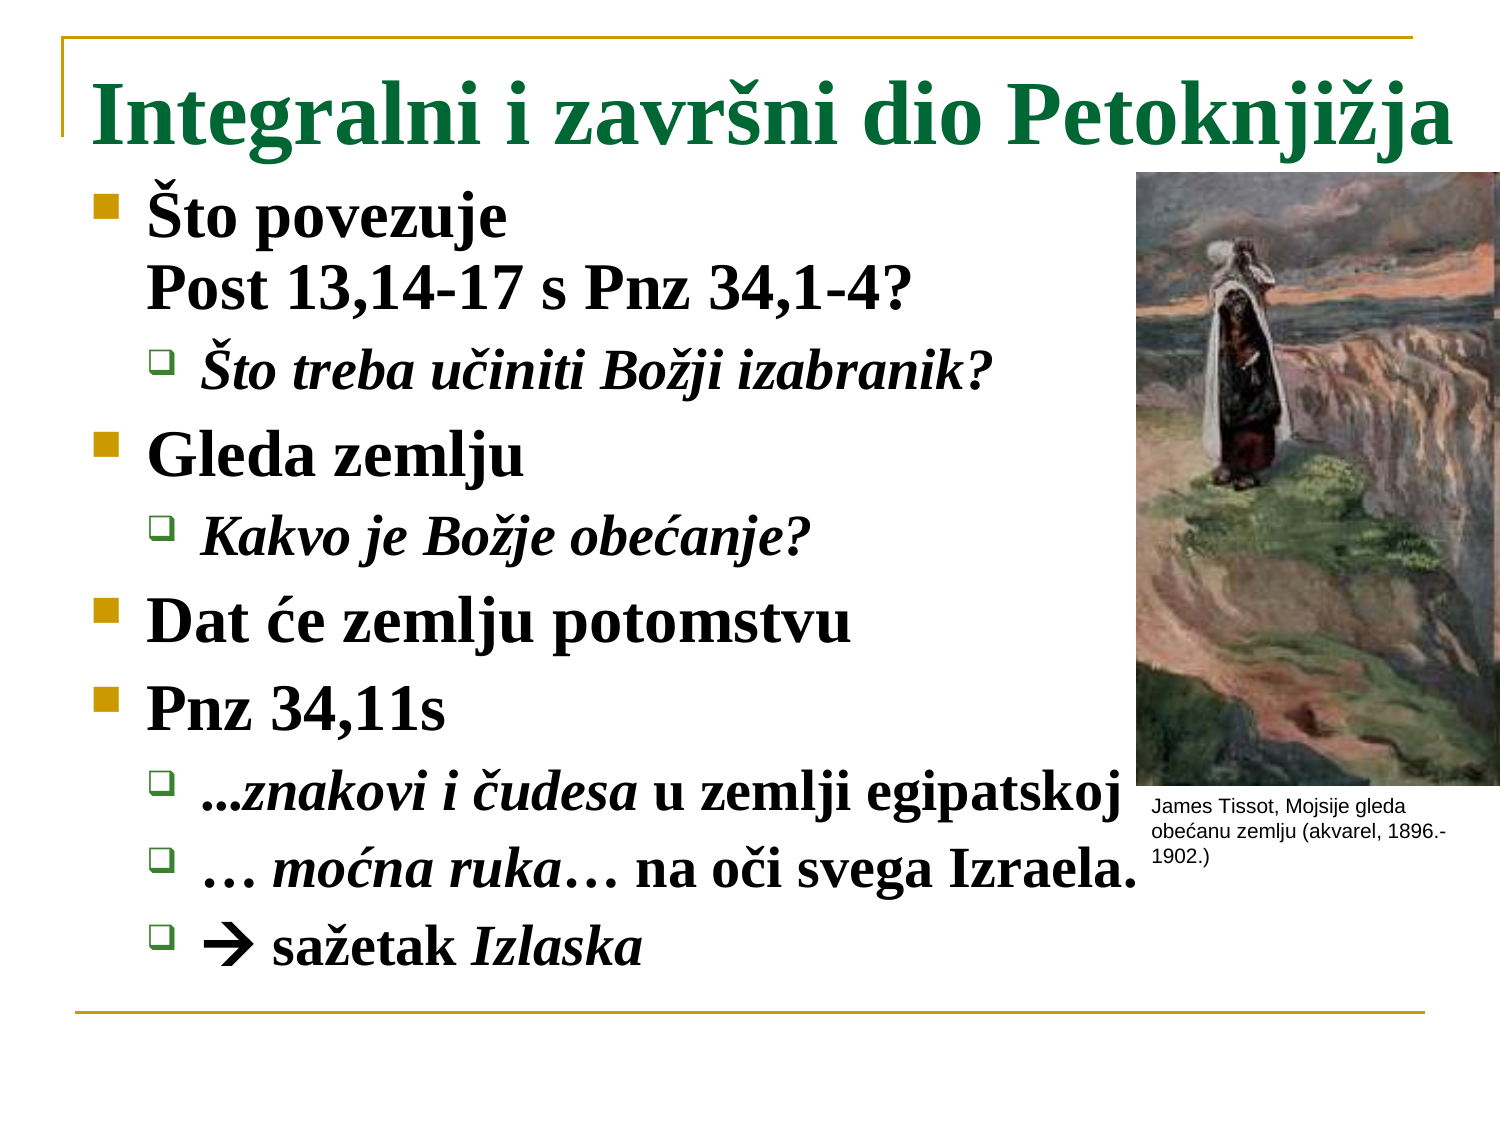

# Integralni i završni dio Petoknjižja
Što povezuje
Post 13,14-17 s Pnz 34,1-4?
Što treba učiniti Božji izabranik?
Gleda zemlju
Kakvo je Božje obećanje?
Dat će zemlju potomstvu
Pnz 34,11s
...znakovi i čudesa u zemlji egipatskoj
… moćna ruka… na oči svega Izraela.
 sažetak Izlaska
James Tissot, Mojsije gleda obećanu zemlju (akvarel, 1896.-1902.)